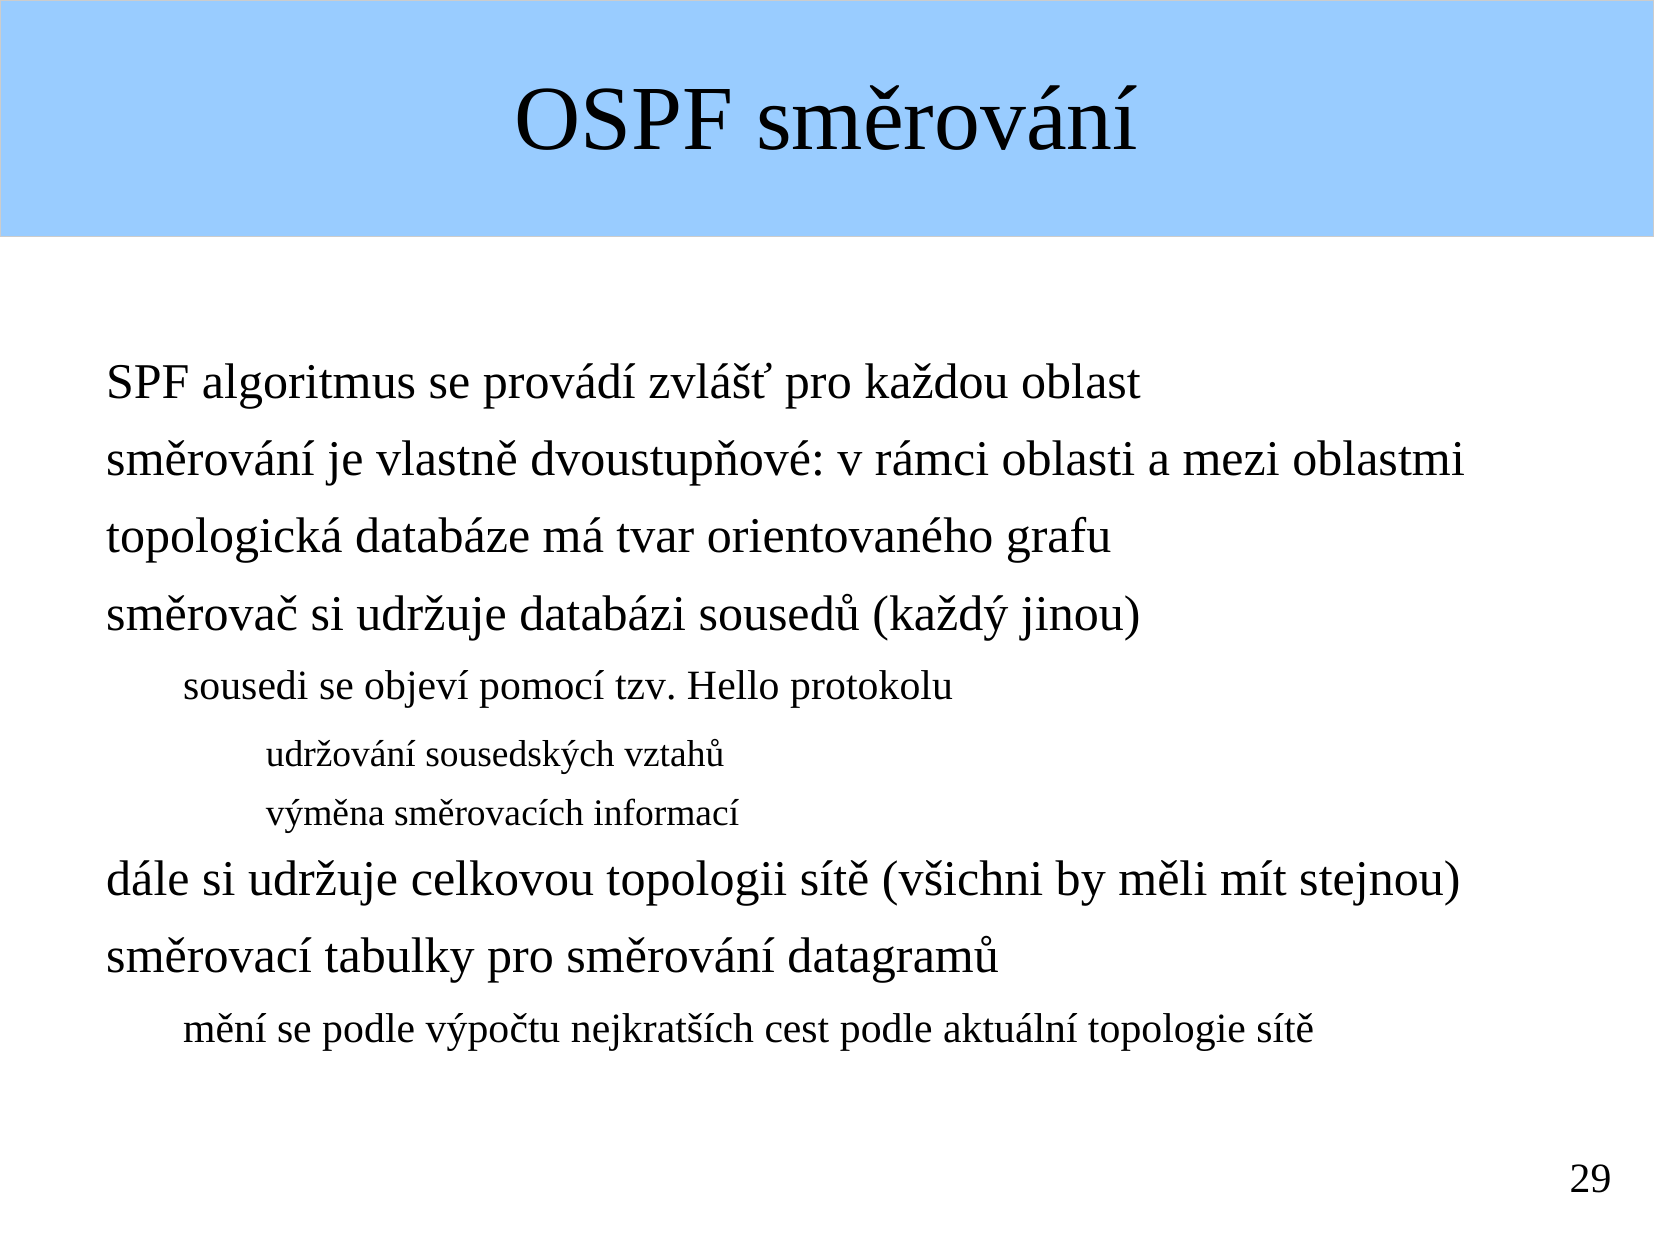

# OSPF směrování
SPF algoritmus se provádí zvlášť pro každou oblast
směrování je vlastně dvoustupňové: v rámci oblasti a mezi oblastmi
topologická databáze má tvar orientovaného grafu
směrovač si udržuje databázi sousedů (každý jinou)
sousedi se objeví pomocí tzv. Hello protokolu
udržování sousedských vztahů
výměna směrovacích informací
dále si udržuje celkovou topologii sítě (všichni by měli mít stejnou)
směrovací tabulky pro směrování datagramů
mění se podle výpočtu nejkratších cest podle aktuální topologie sítě